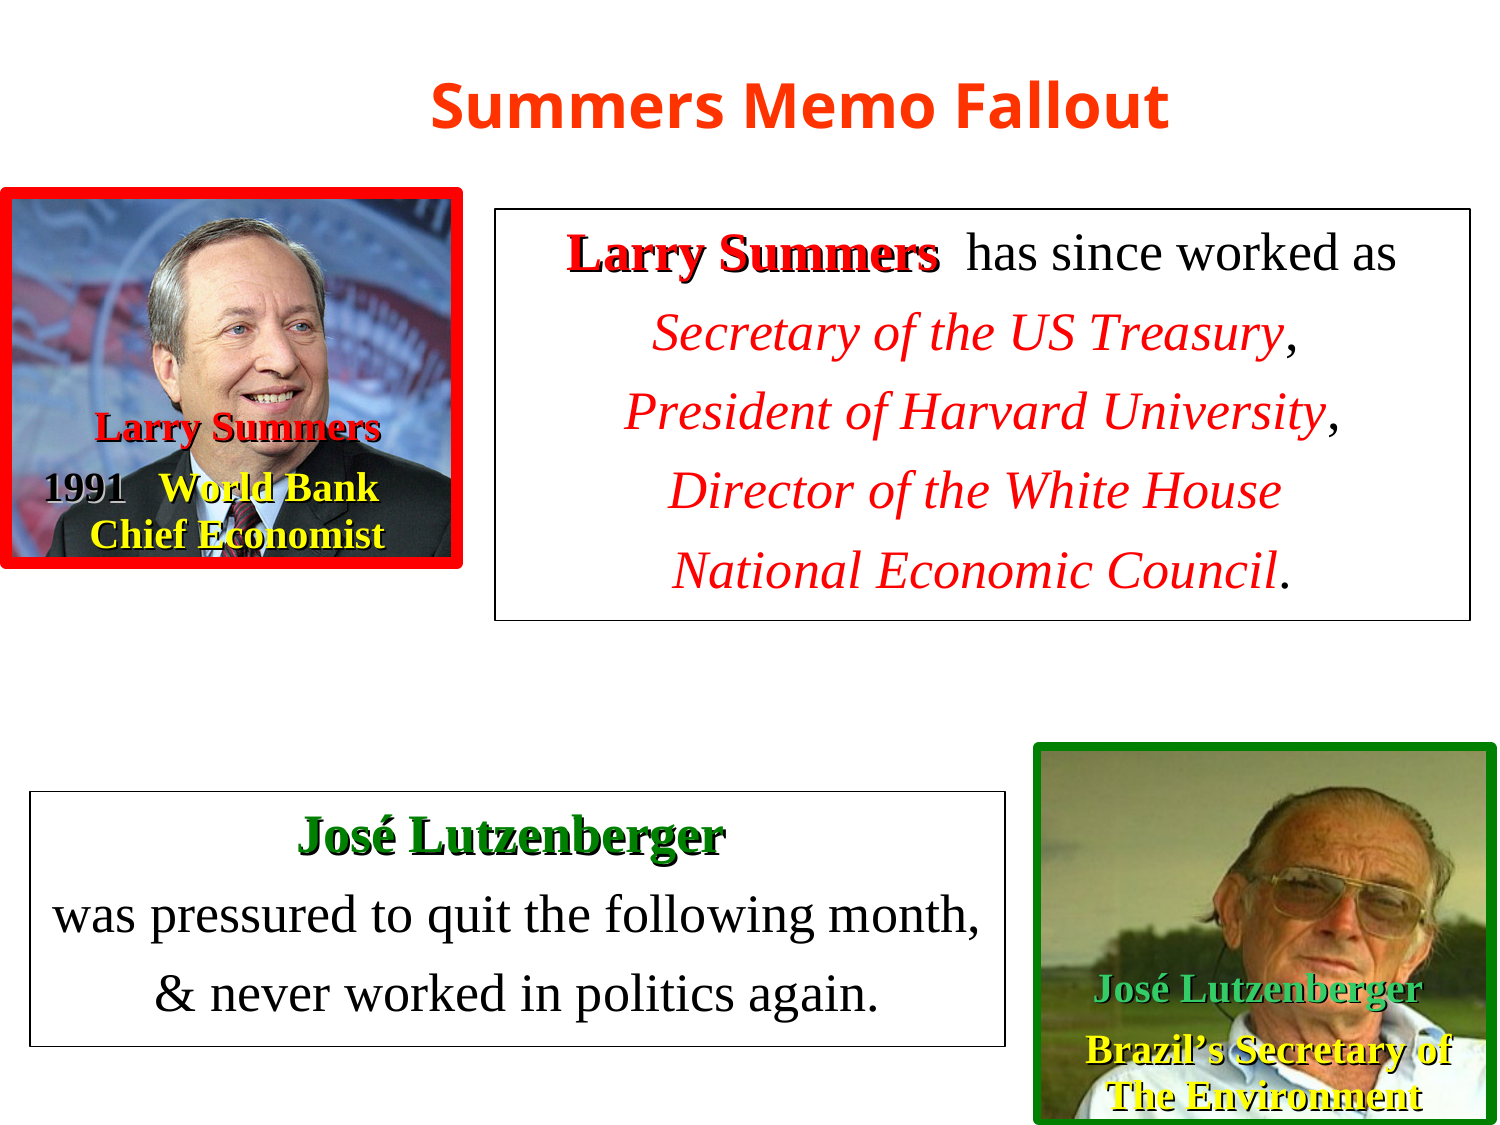

Summers Memo Fallout
Larry Summers
1991 World Bank Chief Economist
Larry Summers has since worked as
Secretary of the US Treasury,
President of Harvard University,
Director of the White House
National Economic Council.
José Lutzenberger
was pressured to quit the following month,
& never worked in politics again.
José Lutzenberger
Brazil’s Secretary of The Environment